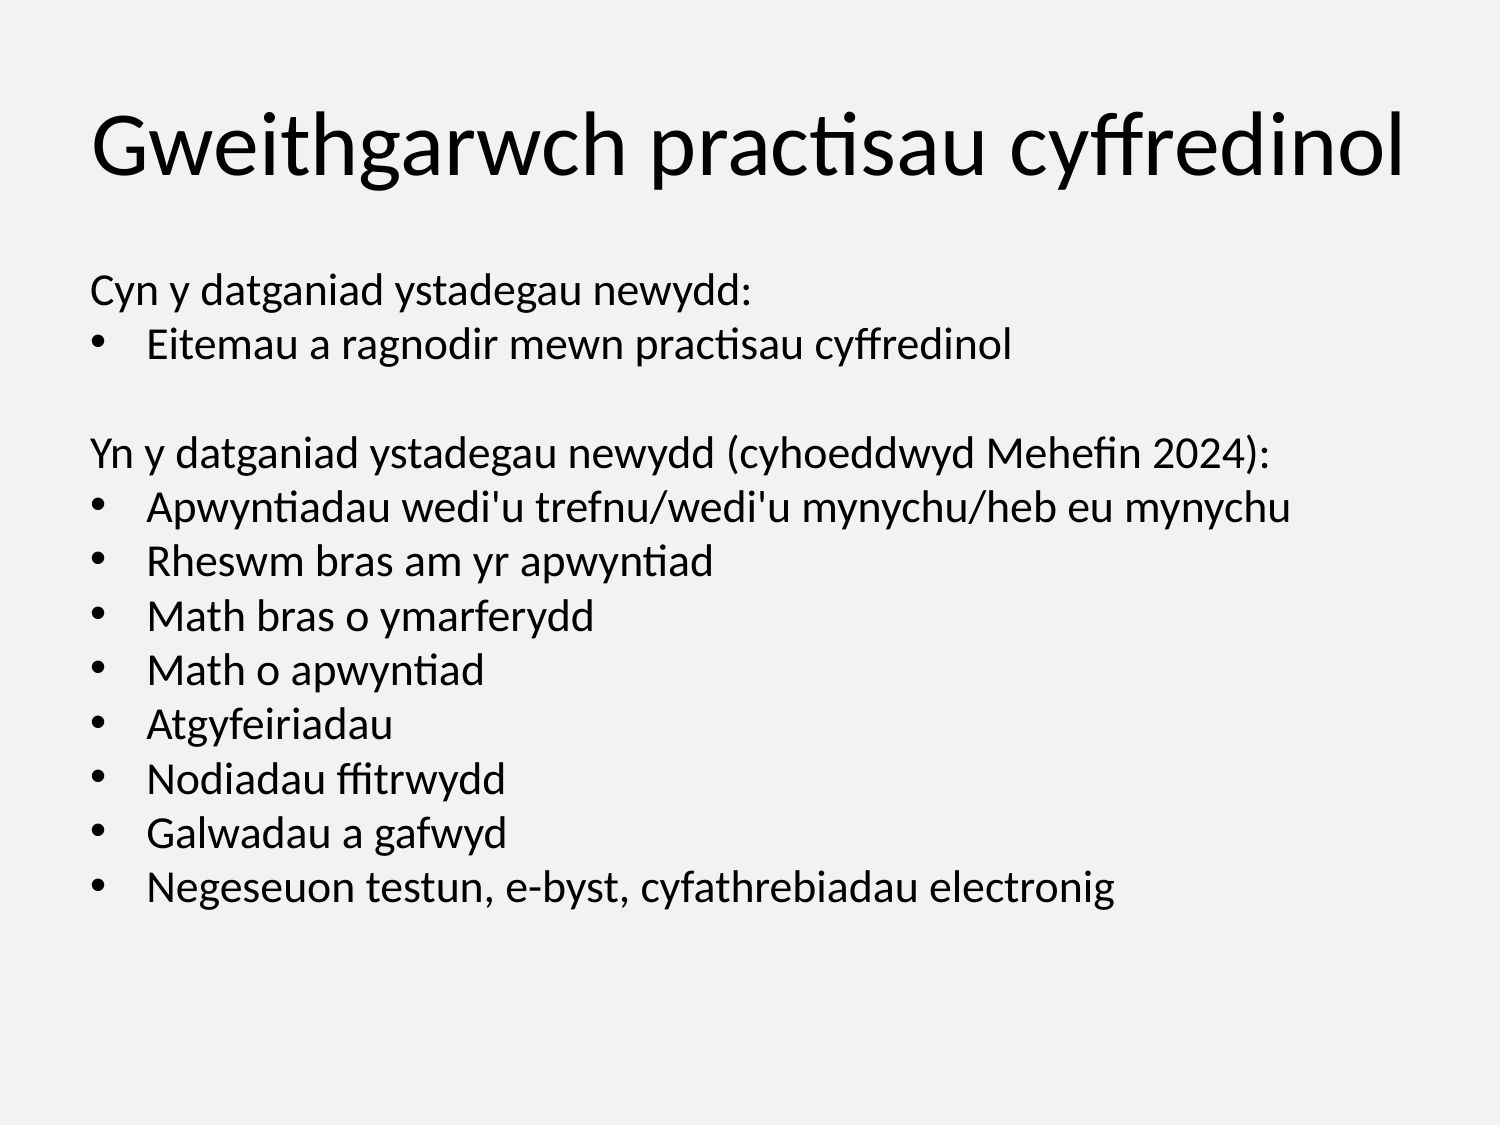

Gweithgarwch practisau cyffredinol
# Cyn y datganiad ystadegau newydd:
Eitemau a ragnodir mewn practisau cyffredinol
Yn y datganiad ystadegau newydd (cyhoeddwyd Mehefin 2024):
Apwyntiadau wedi'u trefnu/wedi'u mynychu/heb eu mynychu
Rheswm bras am yr apwyntiad
Math bras o ymarferydd
Math o apwyntiad
Atgyfeiriadau
Nodiadau ffitrwydd
Galwadau a gafwyd
Negeseuon testun, e-byst, cyfathrebiadau electronig